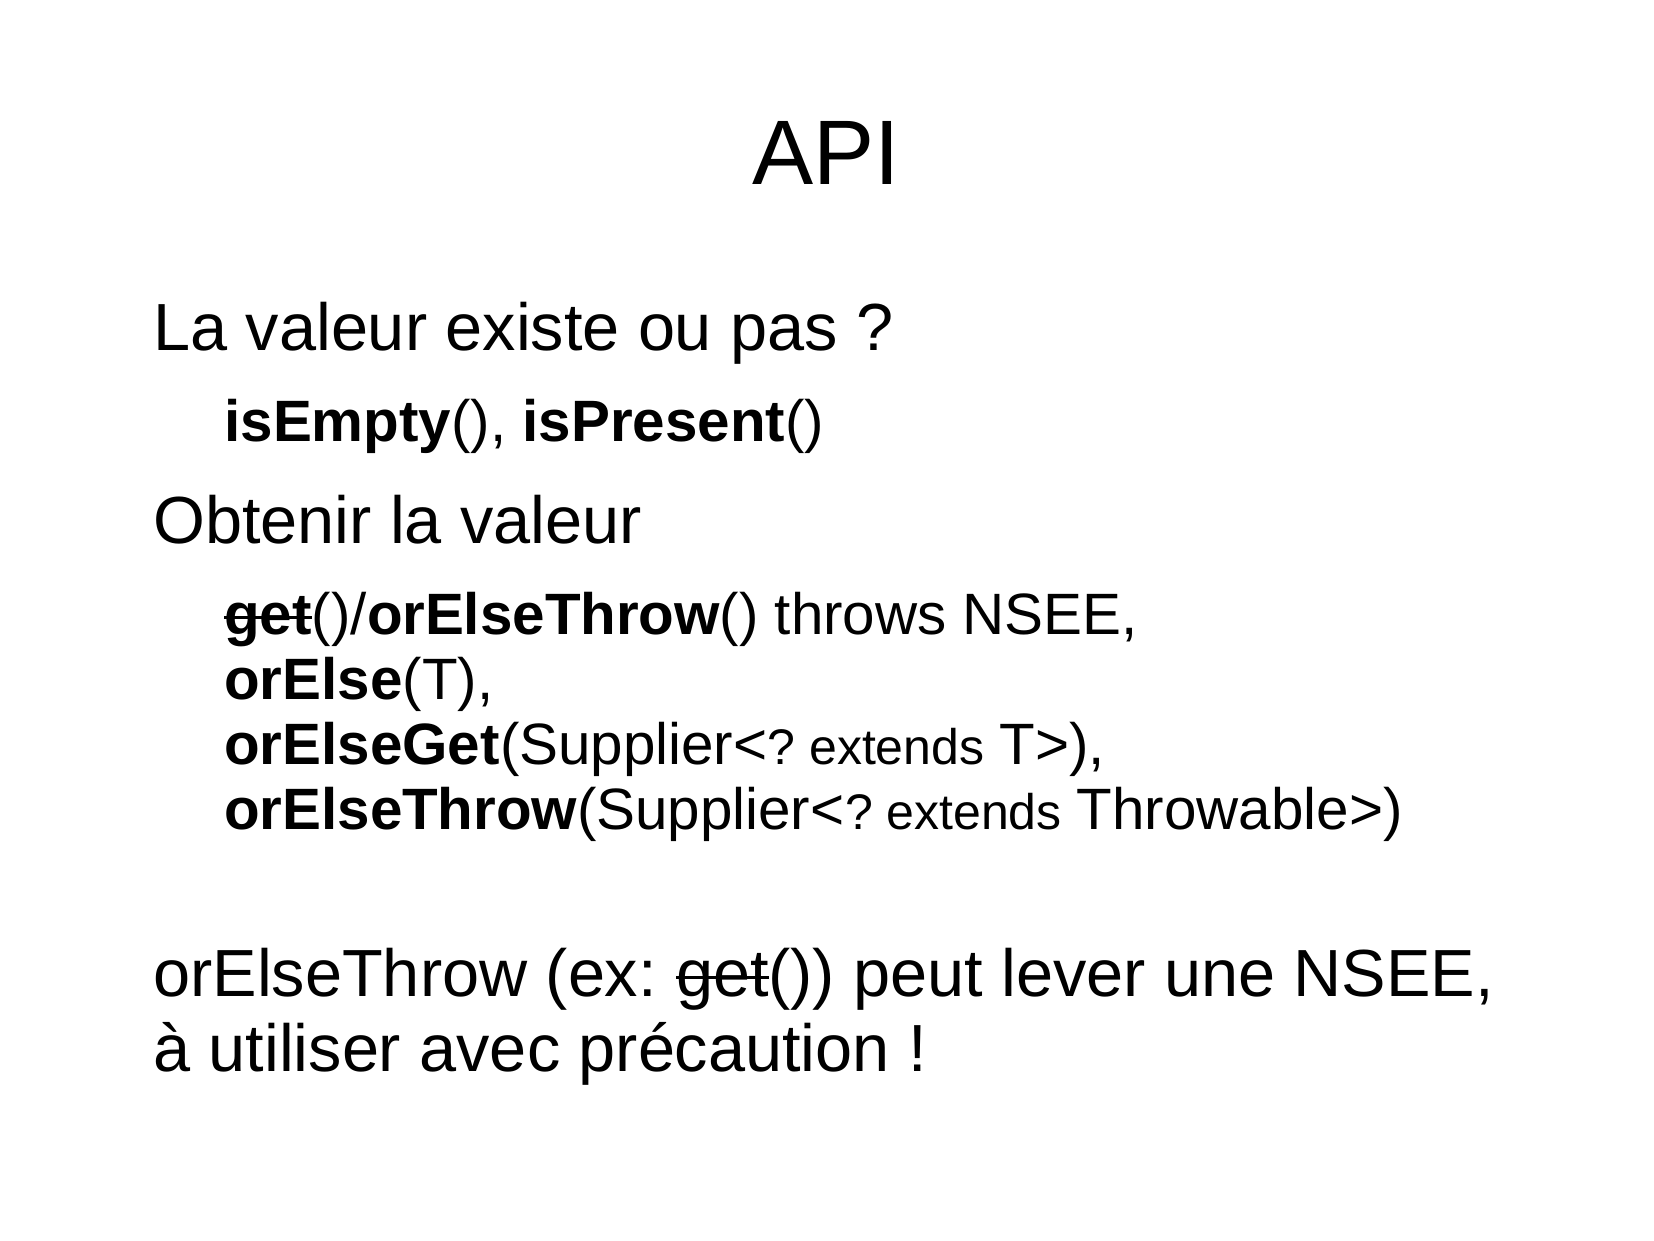

# API
La valeur existe ou pas ?
isEmpty(), isPresent()
Obtenir la valeur
get()/orElseThrow() throws NSEE,
orElse(T),
orElseGet(Supplier<? extends T>),
orElseThrow(Supplier<? extends Throwable>)
orElseThrow (ex: get()) peut lever une NSEE,
à utiliser avec précaution !